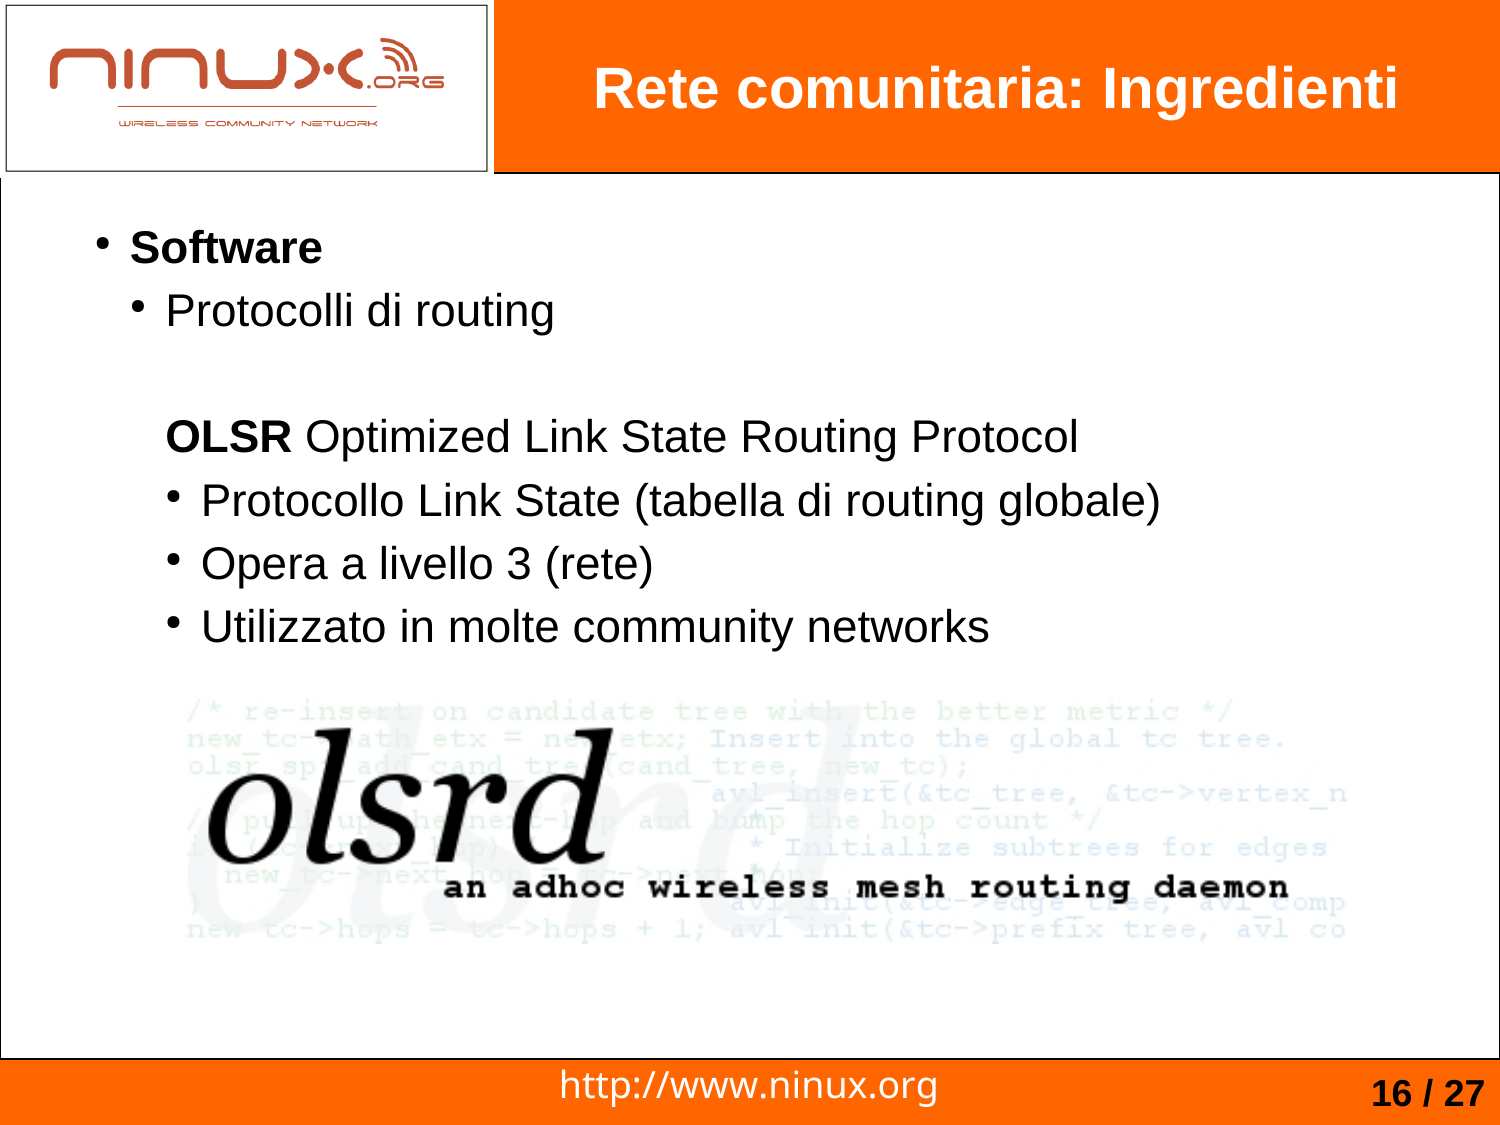

# Rete comunitaria: Ingredienti
Software
Protocolli di routing
OLSR Optimized Link State Routing Protocol
Protocollo Link State (tabella di routing globale)
Opera a livello 3 (rete)
Utilizzato in molte community networks
http://www.ninux.org